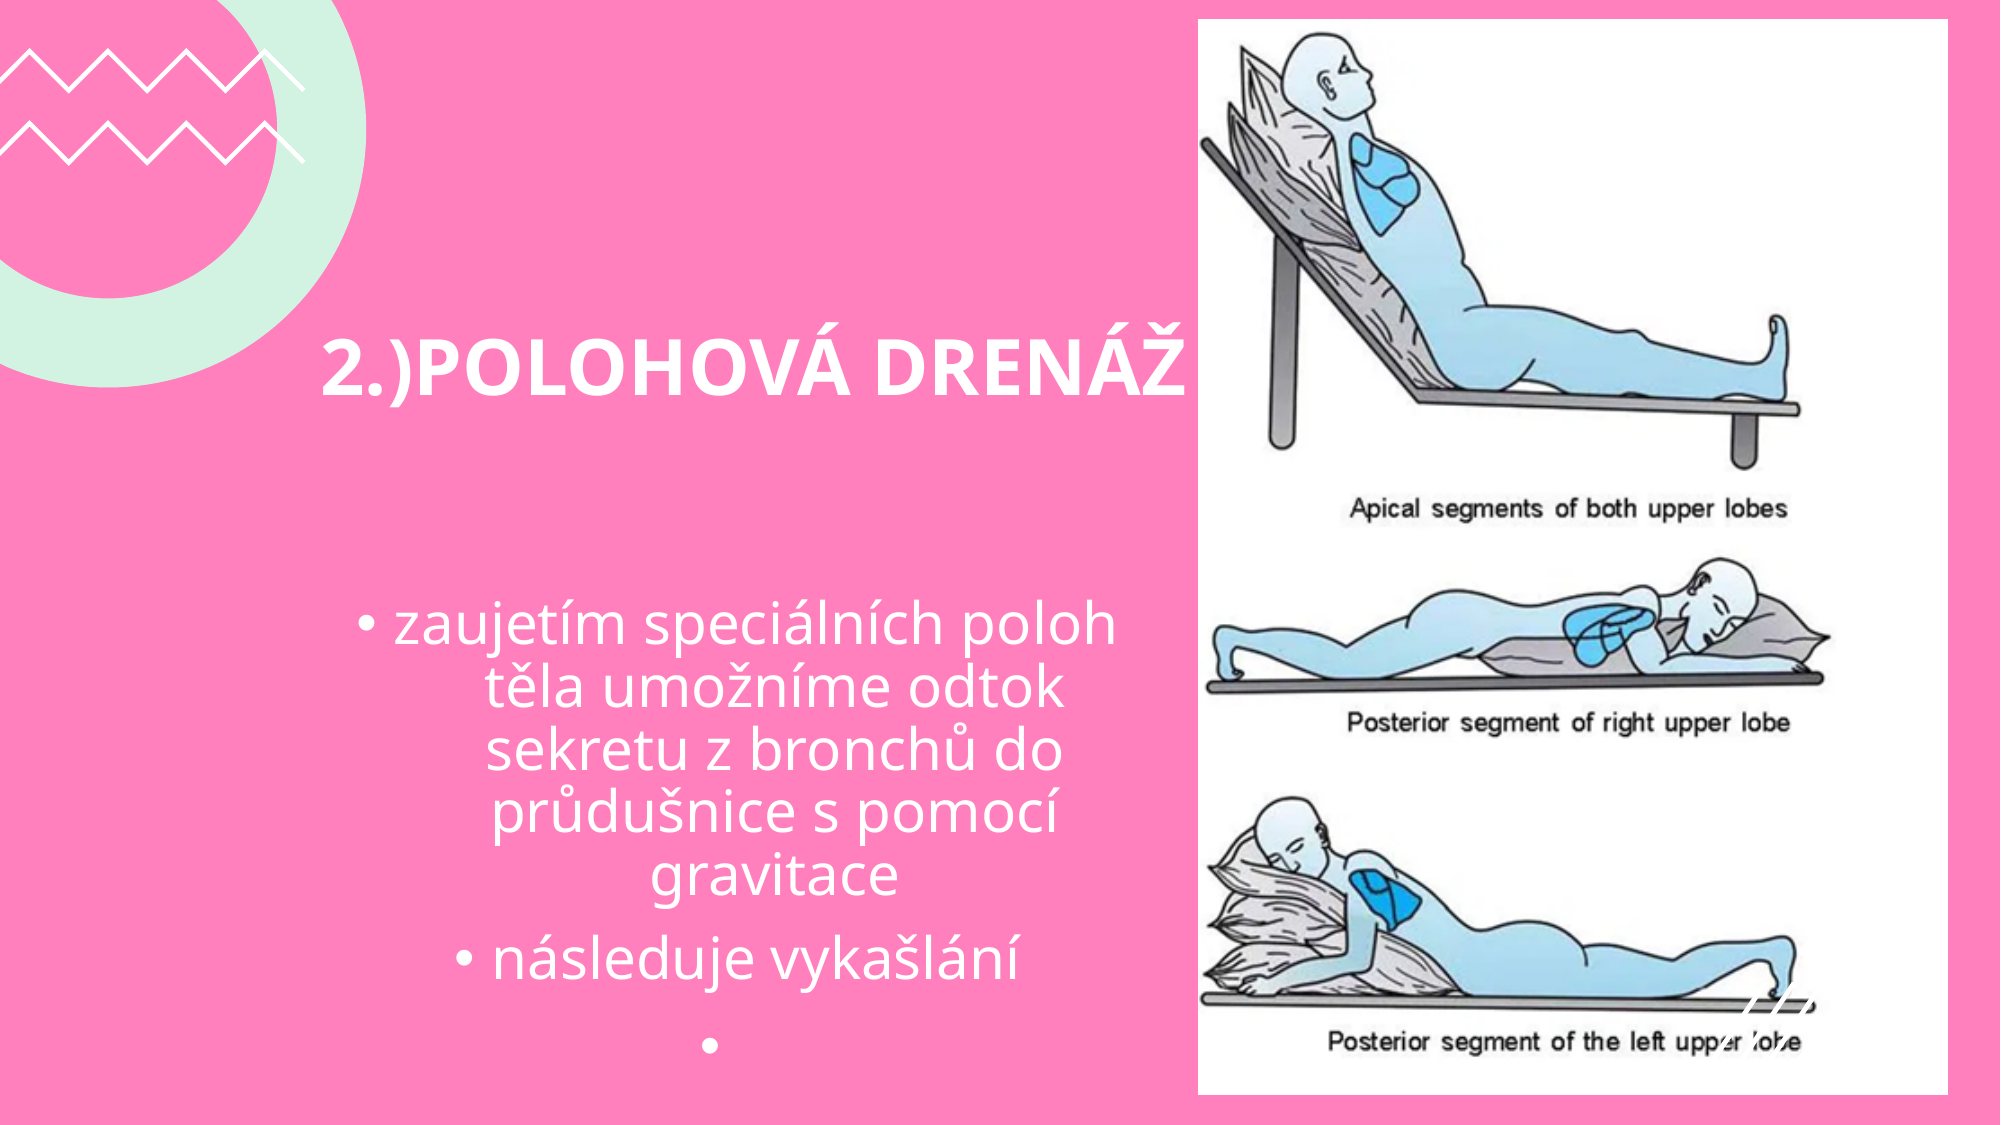

# 2.)POLOHOVÁ DRENÁŽ
zaujetím speciálních poloh těla umožníme odtok sekretu z bronchů do průdušnice s pomocí gravitace
následuje vykašlání